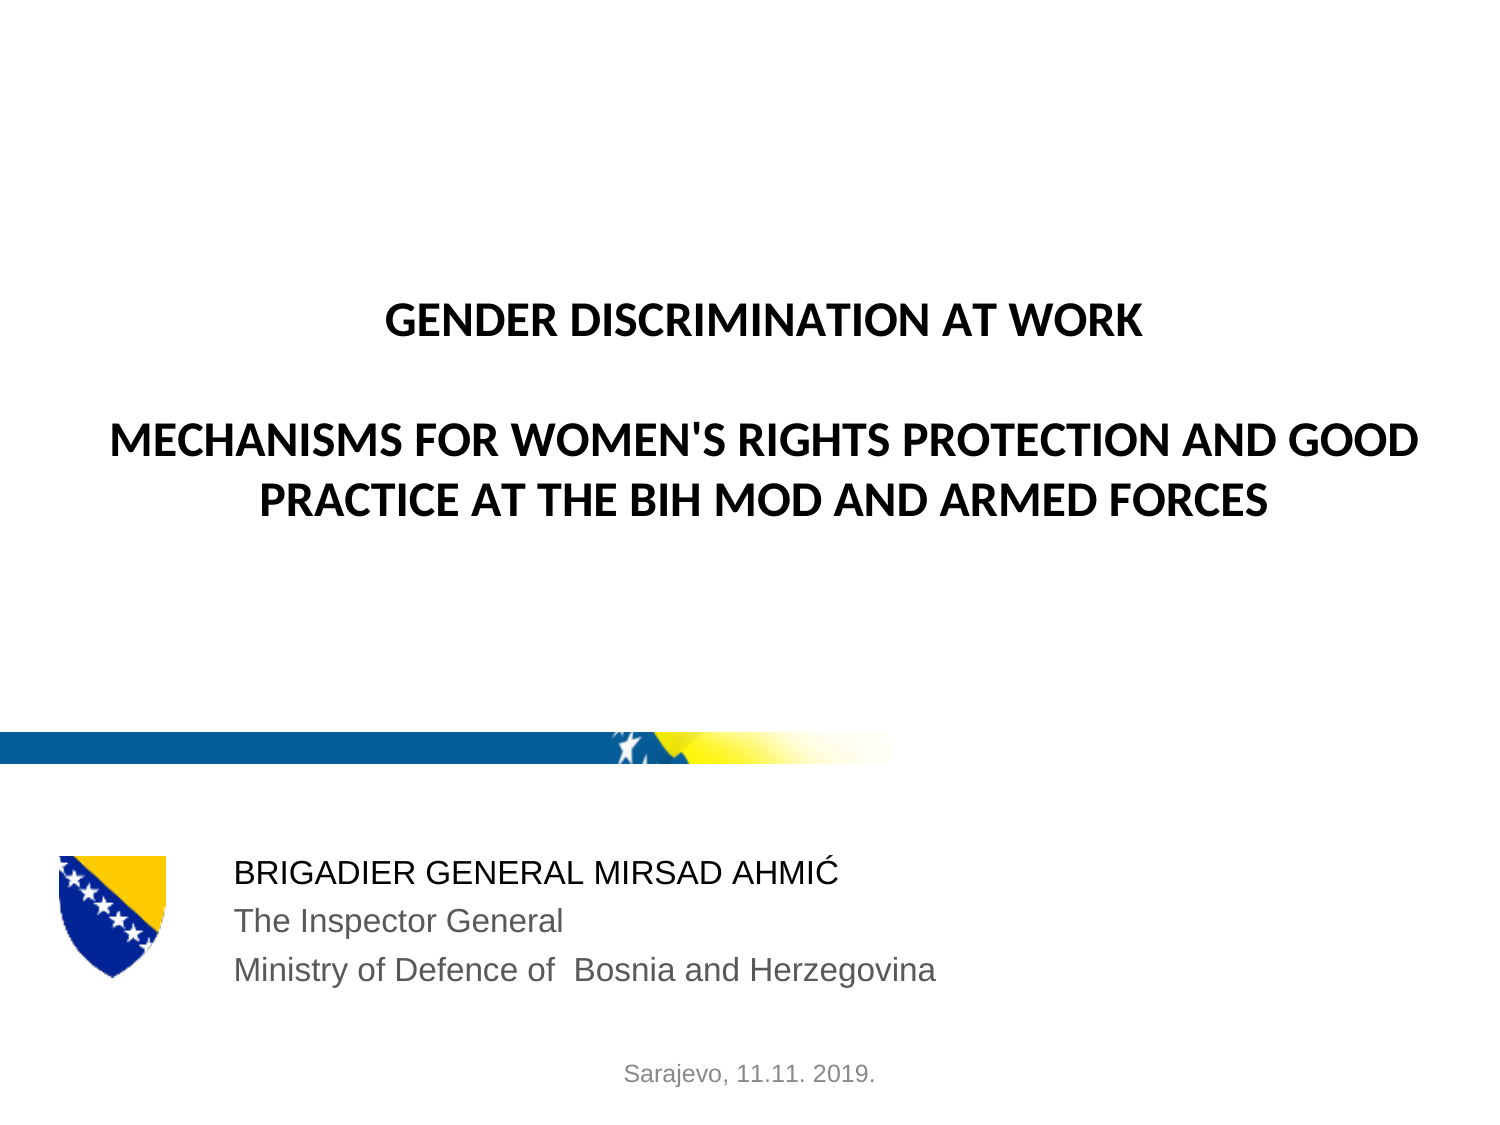

# GENDER DISCRIMINATION AT WORK MECHANISMS FOR WOMEN'S RIGHTS PROTECTION AND GOOD PRACTICE AT THE BIH MOD AND ARMED FORCES
BRIGADIER GENERAL MIRSAD AHMIĆ
The Inspector General
Ministry of Defence of Bosnia and Herzegovina
Sarajevo, 11.11. 2019.